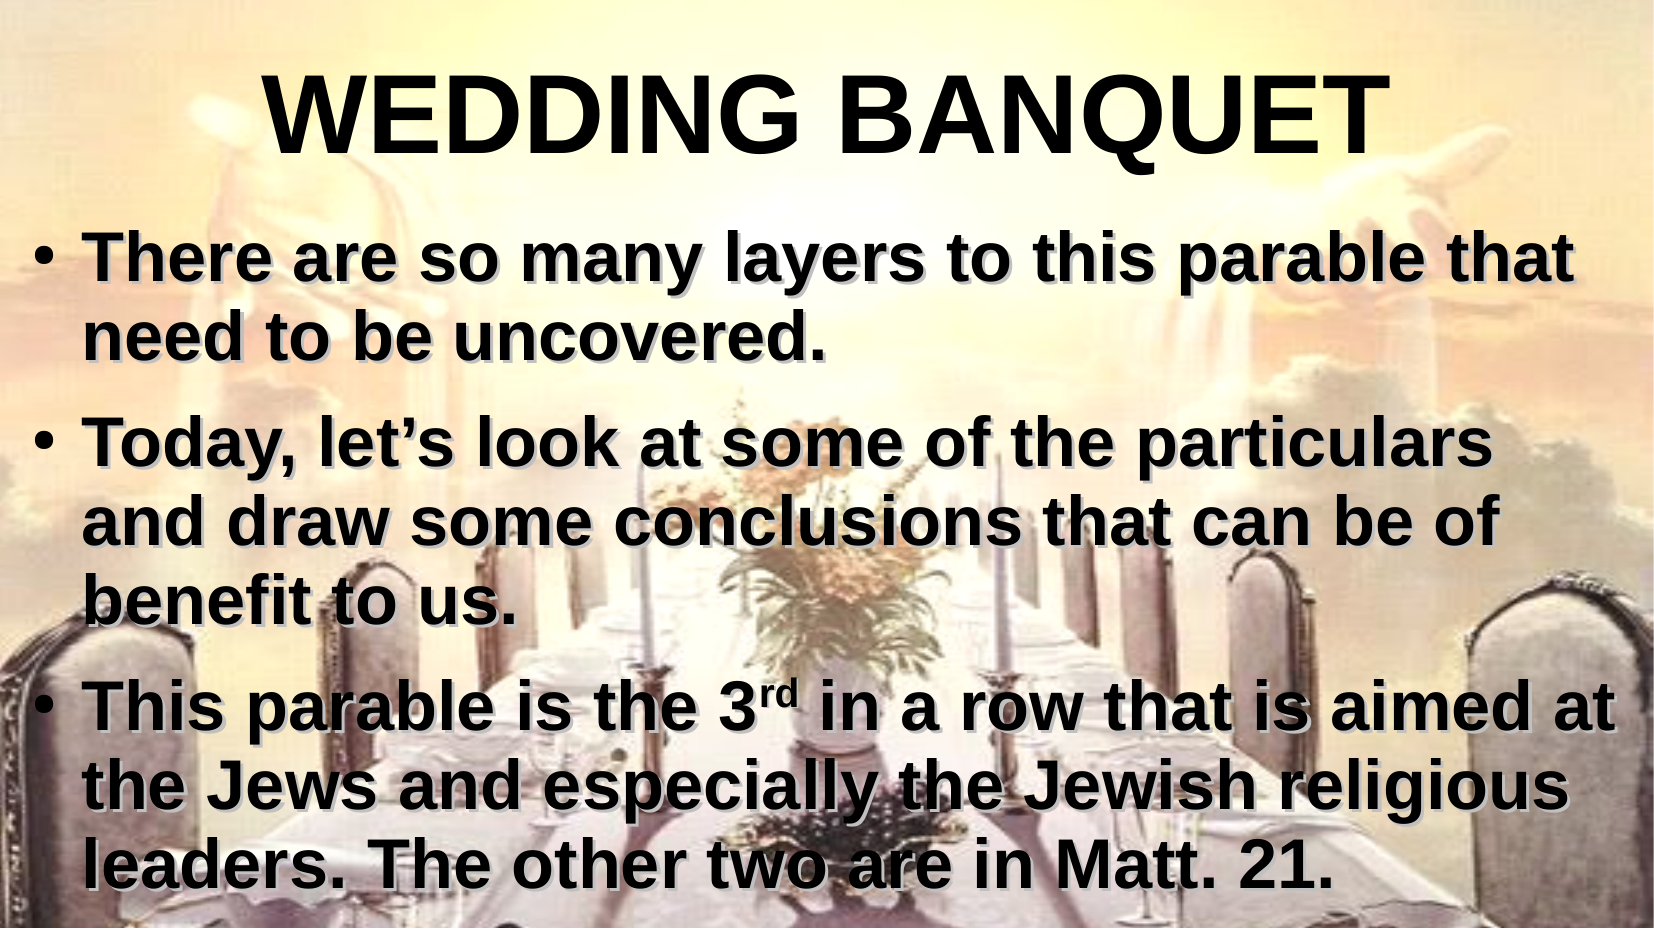

# WEDDING BANQUET
There are so many layers to this parable that need to be uncovered.
Today, let’s look at some of the particulars and draw some conclusions that can be of benefit to us.
This parable is the 3rd in a row that is aimed at the Jews and especially the Jewish religious leaders. The other two are in Matt. 21.